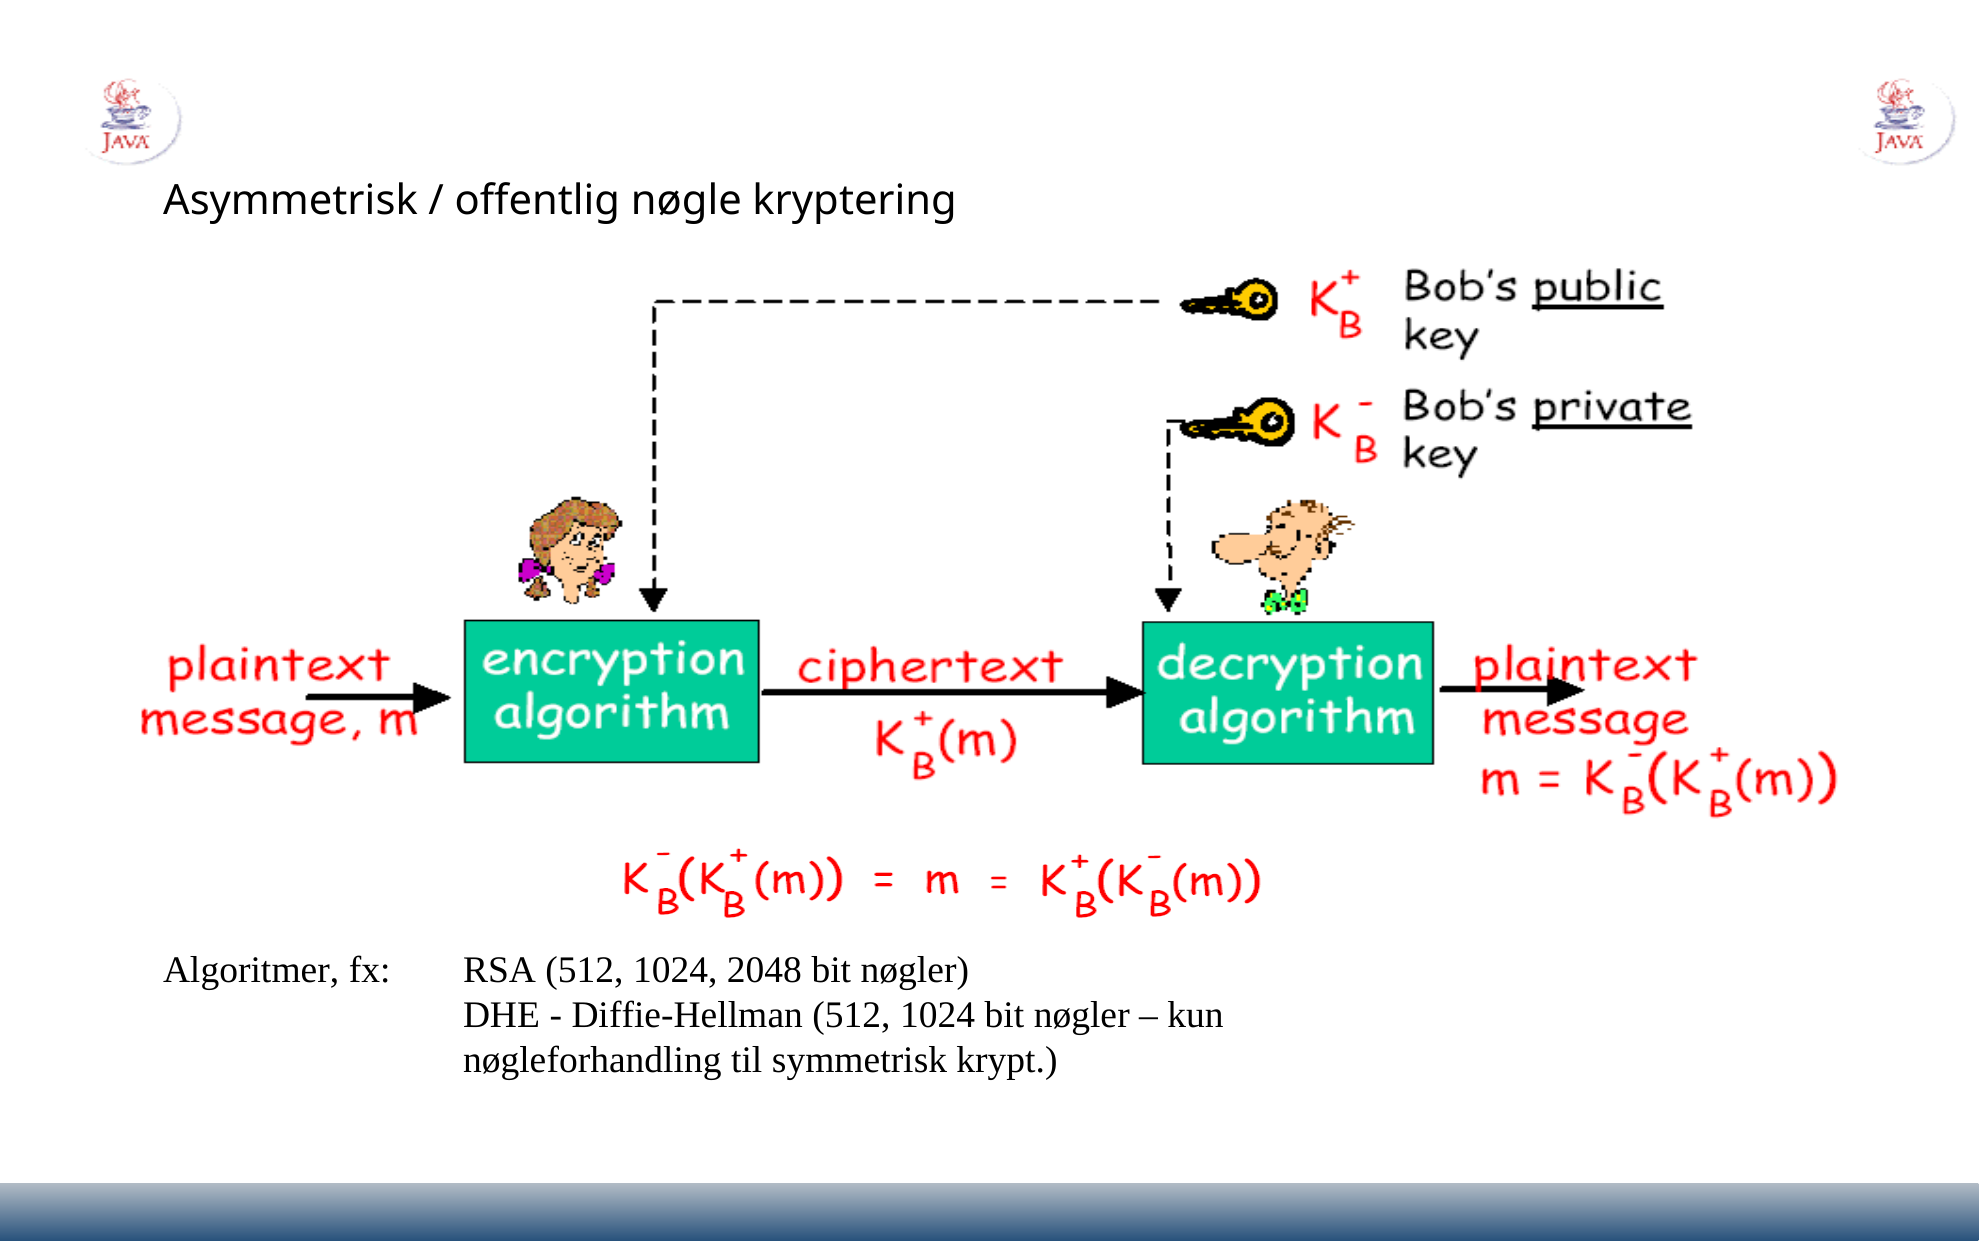

#
Asymmetrisk / offentlig nøgle kryptering
Algoritmer, fx:	RSA (512, 1024, 2048 bit nøgler)
		DHE - Diffie-Hellman (512, 1024 bit nøgler – kun
		nøgleforhandling til symmetrisk krypt.)